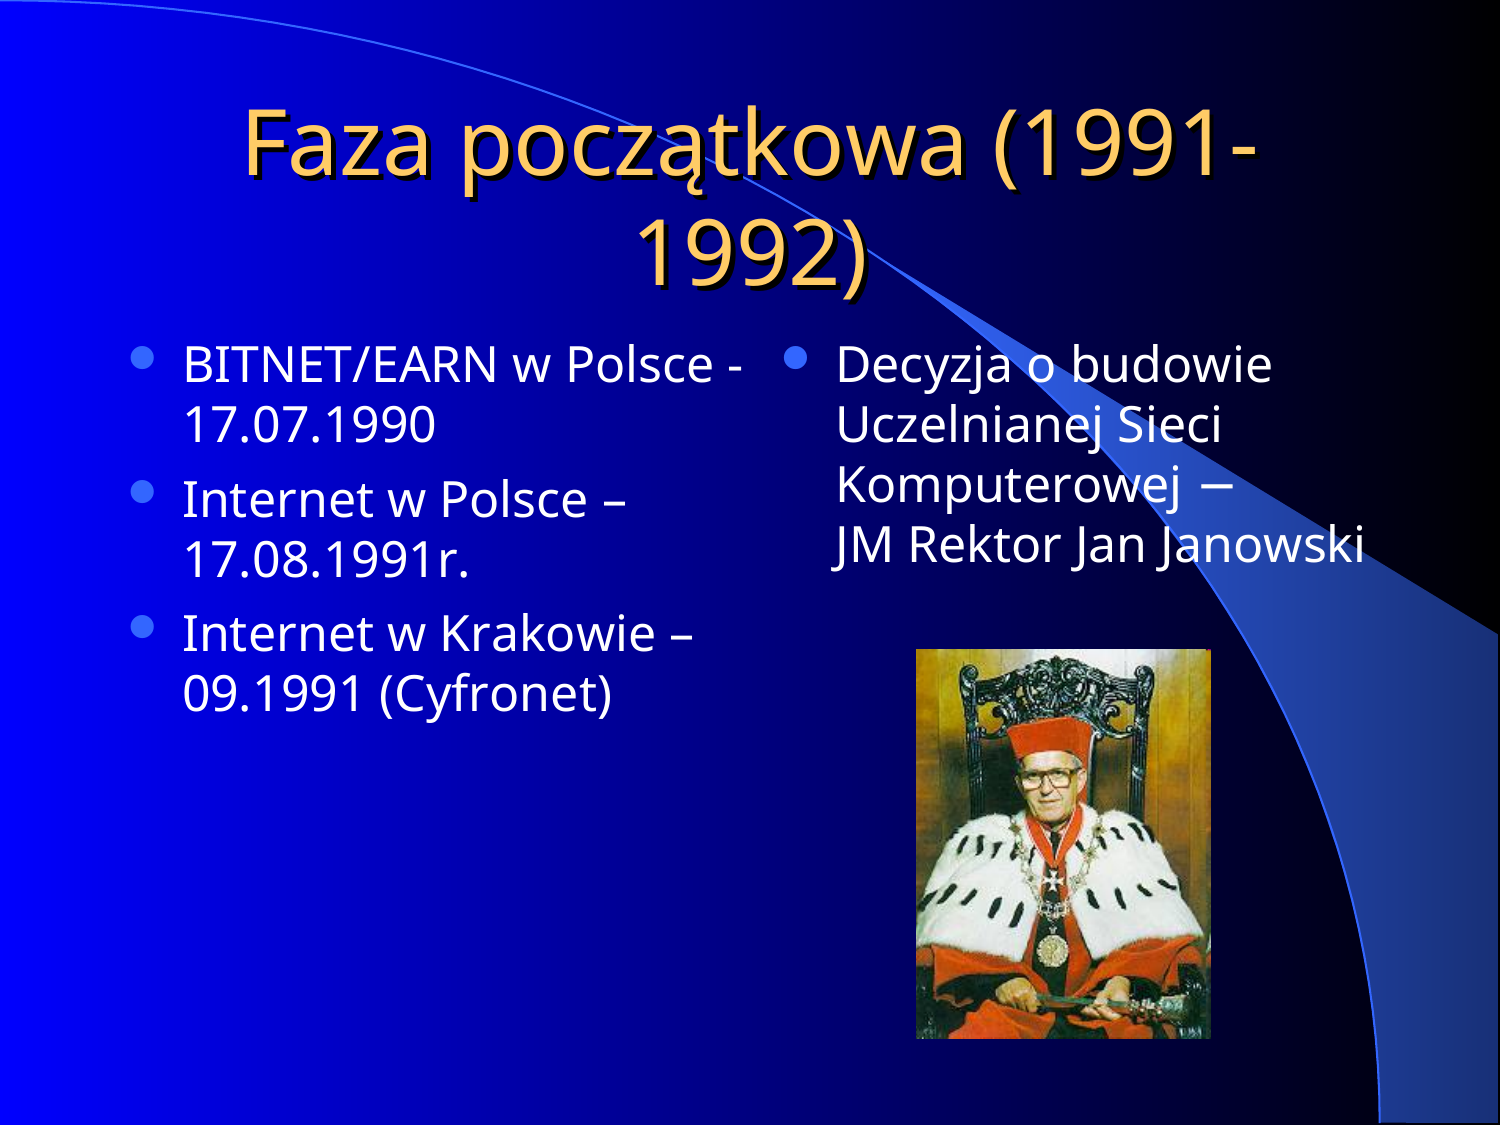

# Faza początkowa (1991-1992)
BITNET/EARN w Polsce - 17.07.1990
Internet w Polsce – 17.08.1991r.
Internet w Krakowie – 09.1991 (Cyfronet)
Decyzja o budowie Uczelnianej Sieci Komputerowej − JM Rektor Jan Janowski